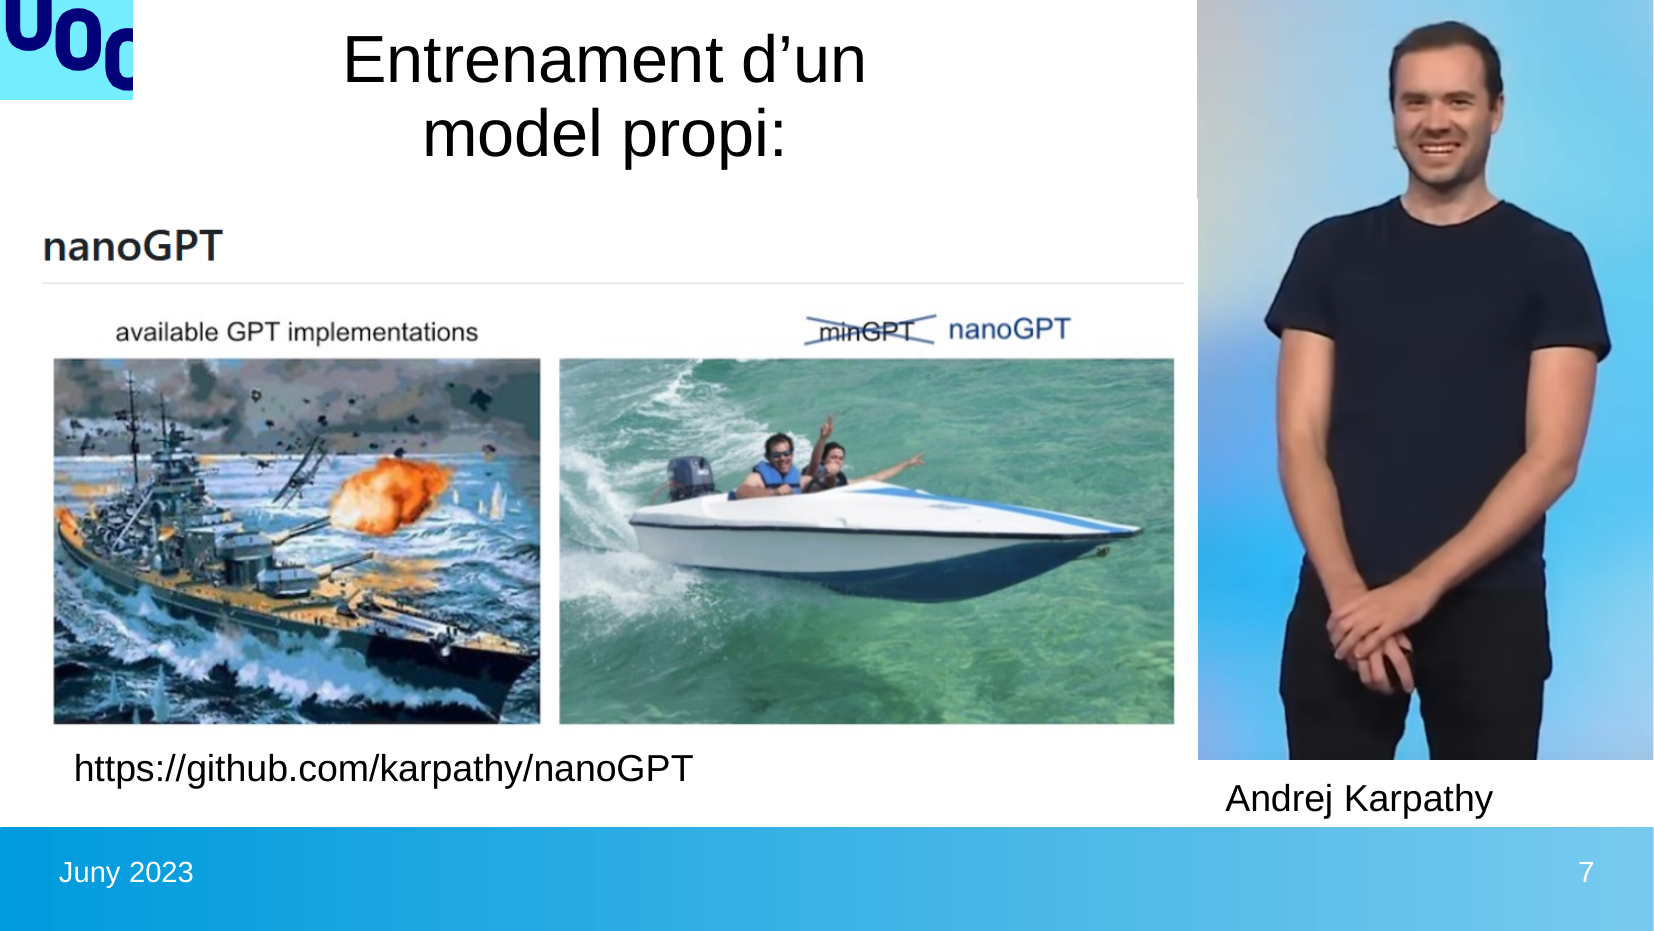

# Entrenament d’un model propi:
https://github.com/karpathy/nanoGPT
Andrej Karpathy
7